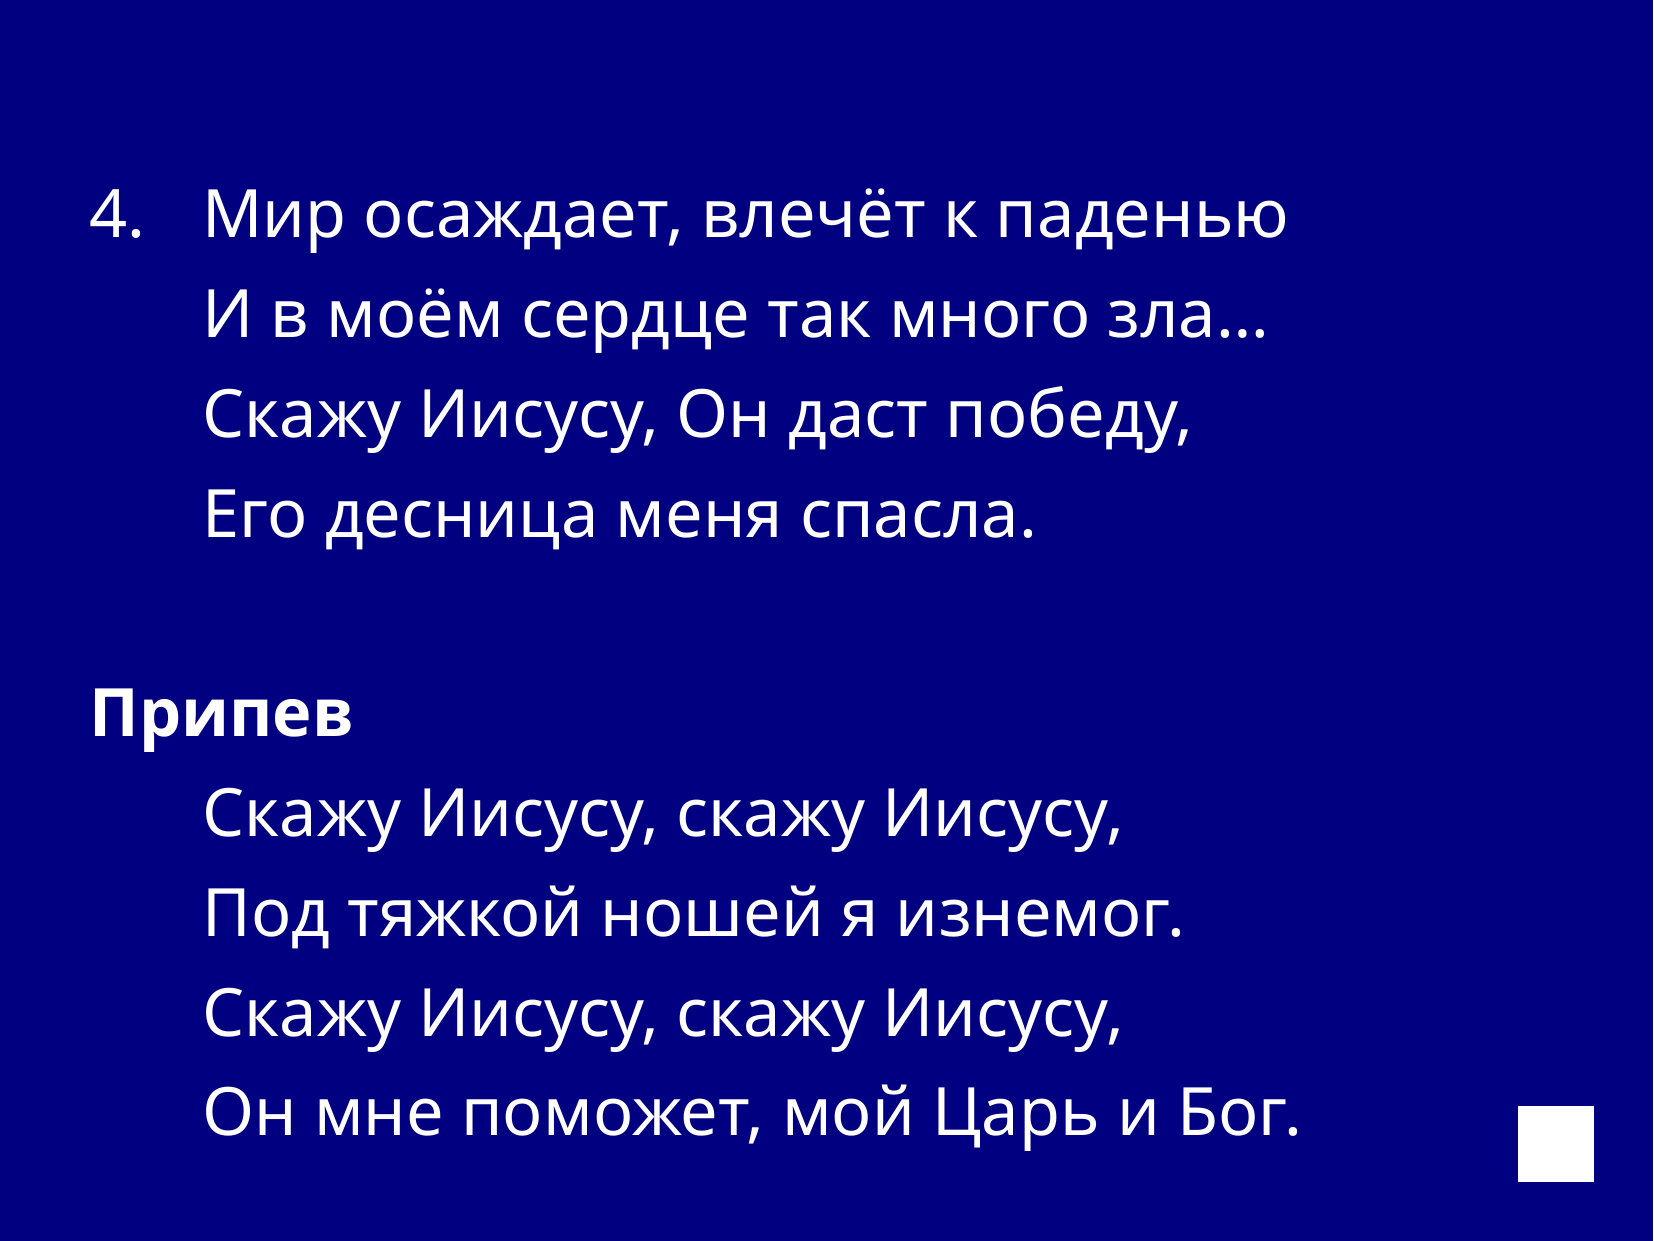

4.	Мир осаждает, влечёт к паденью
	И в моём сердце так много зла…
	Скажу Иисусу, Он даст победу,
	Его десница меня спасла.
Припев
	Скажу Иисусу, скажу Иисусу,
	Под тяжкой ношей я изнемог.
	Скажу Иисусу, скажу Иисусу,
	Он мне поможет, мой Царь и Бог.